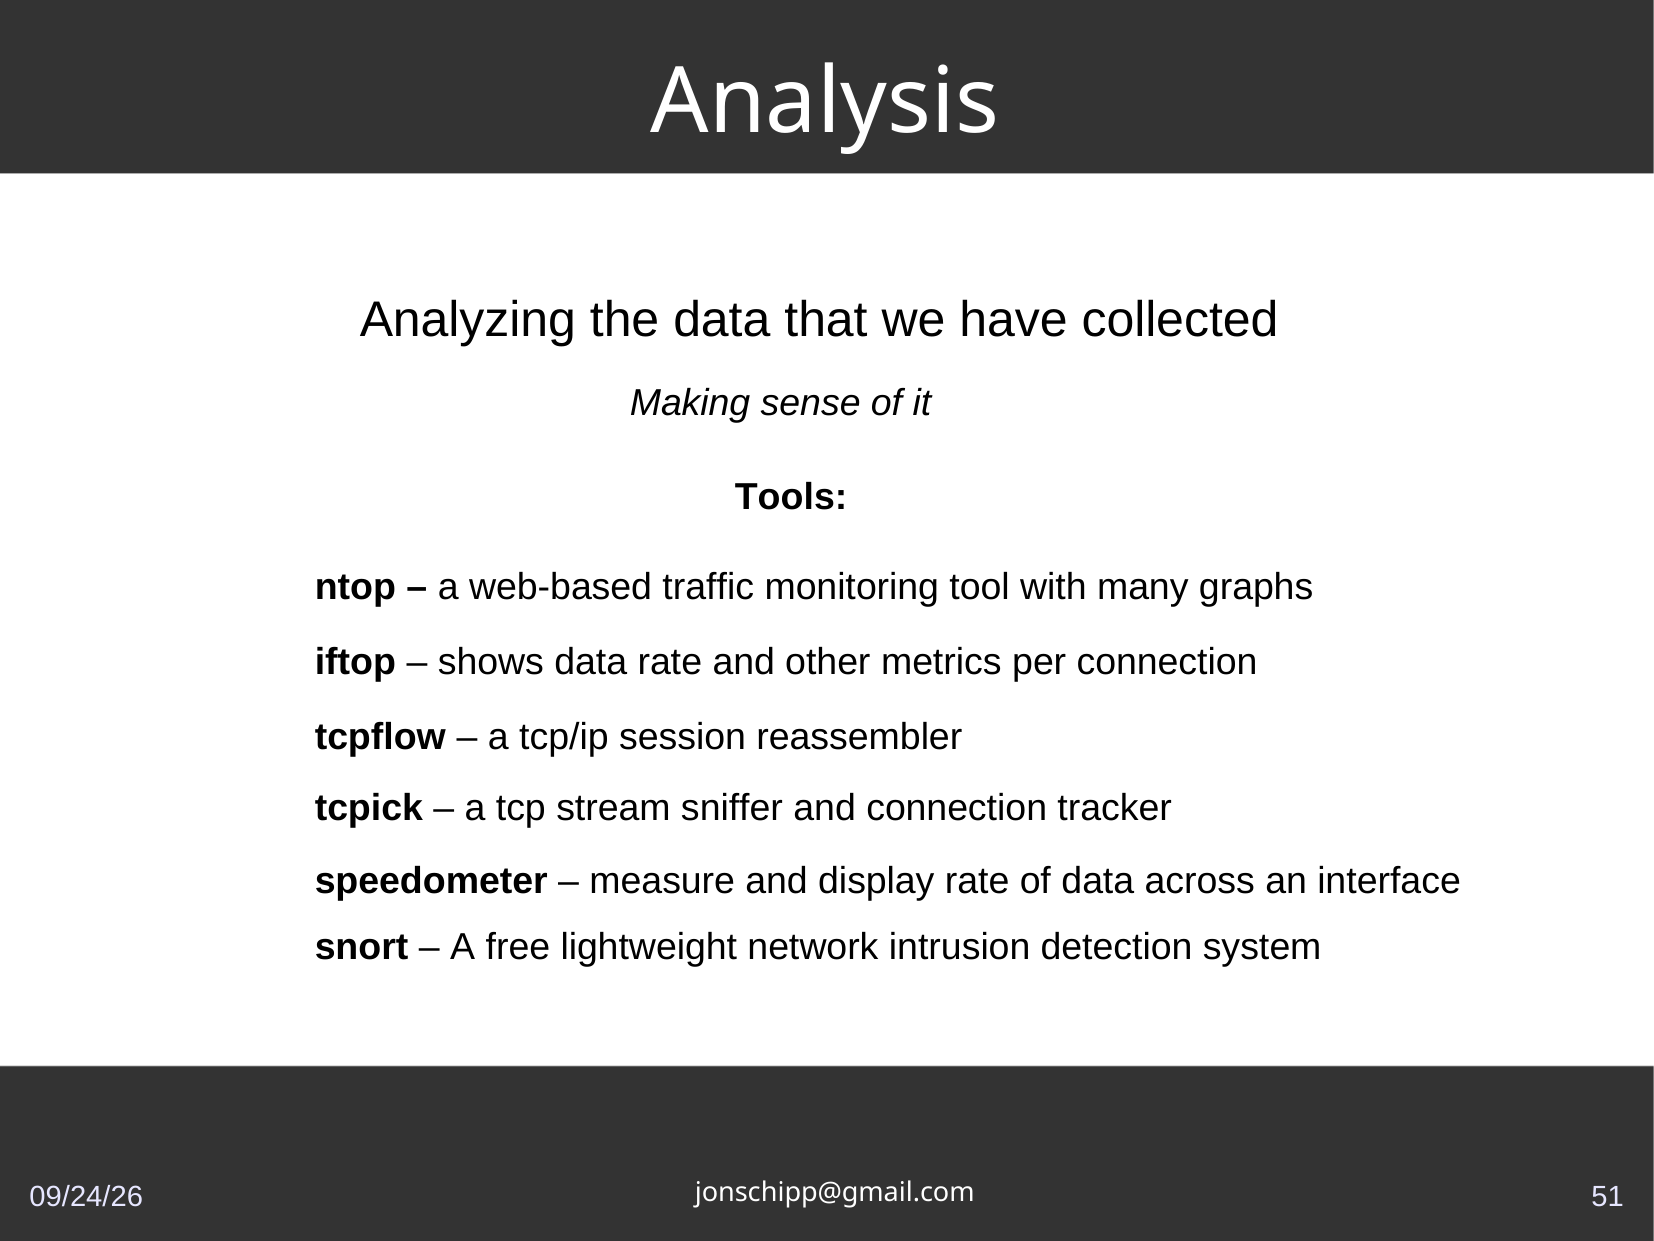

Analysis
Analyzing the data that we have collected
Making sense of it
Tools:
ntop – a web-based traffic monitoring tool with many graphs
iftop – shows data rate and other metrics per connection
tcpflow – a tcp/ip session reassembler
tcpick – a tcp stream sniffer and connection tracker
speedometer – measure and display rate of data across an interface
snort – A free lightweight network intrusion detection system
jonschipp@gmail.com